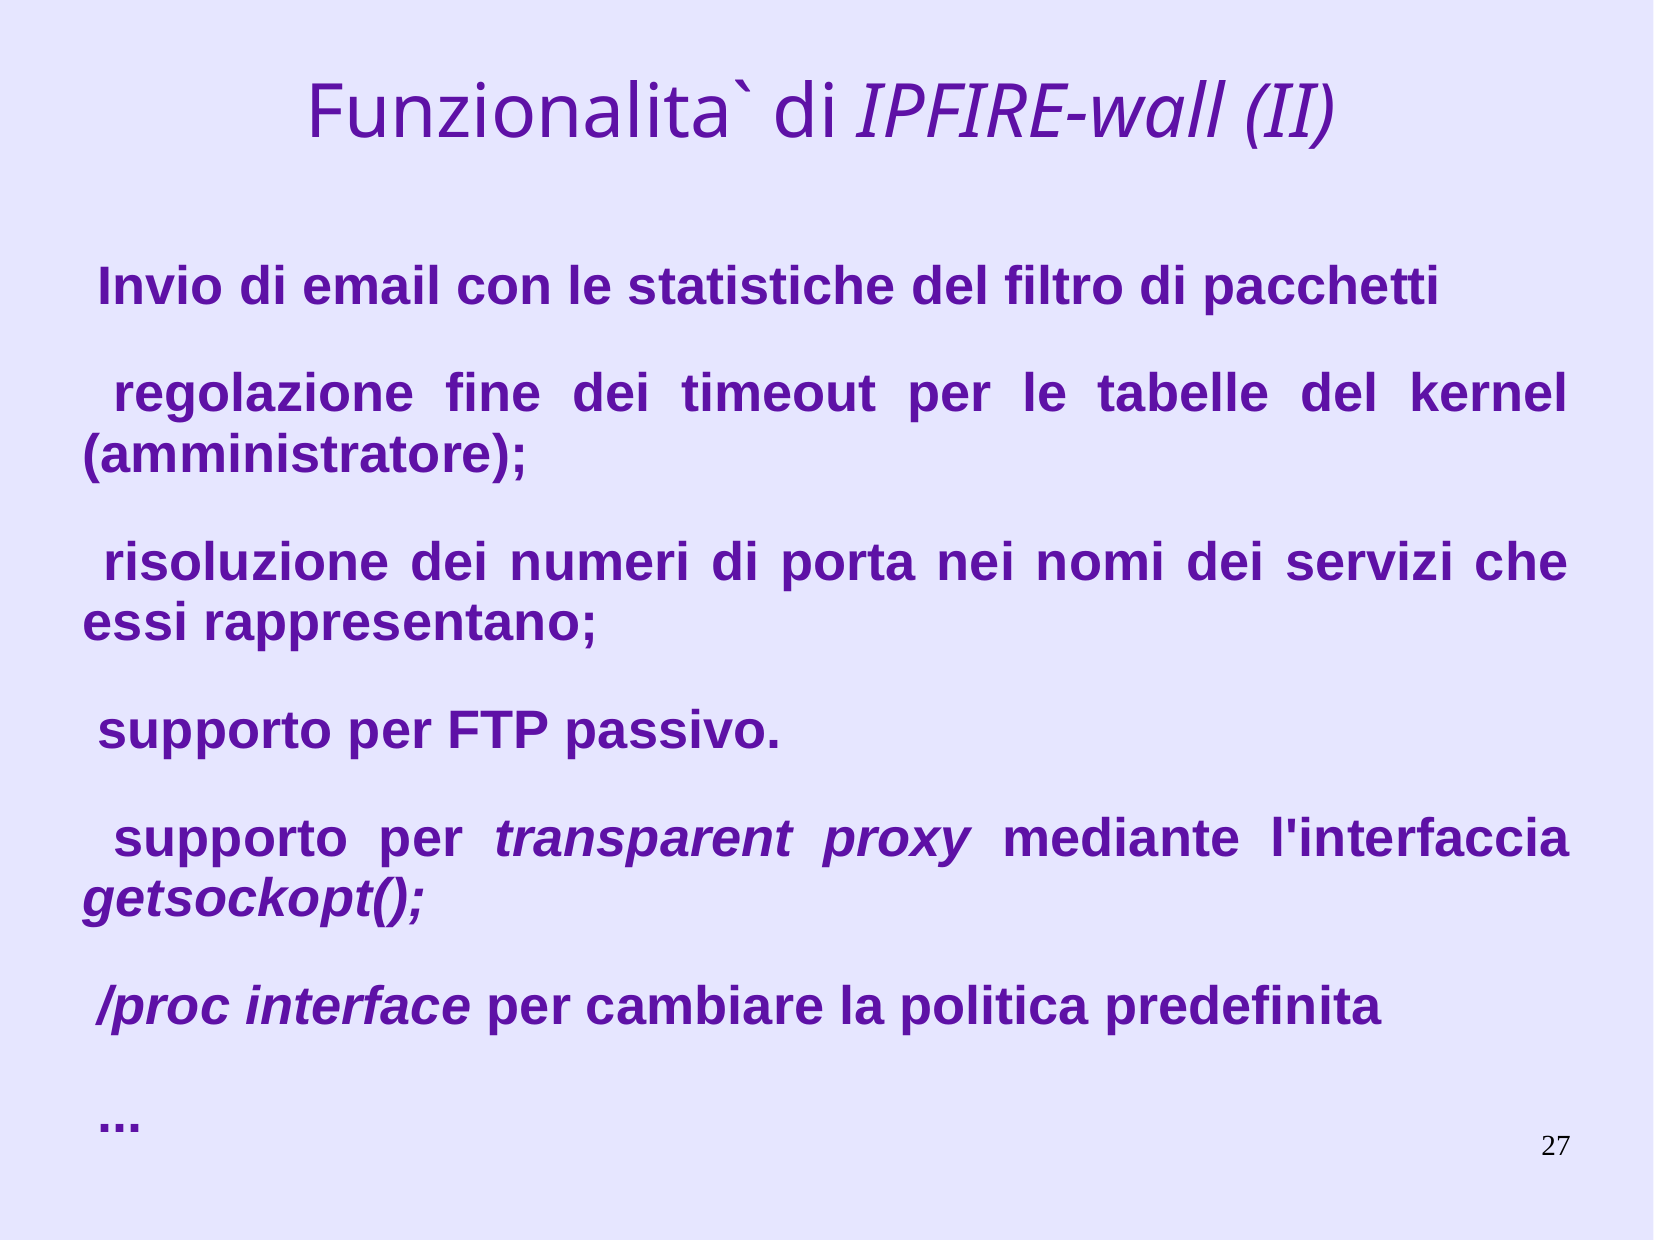

# Funzionalita` di IPFIRE-wall (II)
 Invio di email con le statistiche del filtro di pacchetti
 regolazione fine dei timeout per le tabelle del kernel (amministratore);
 risoluzione dei numeri di porta nei nomi dei servizi che essi rappresentano;
 supporto per FTP passivo.
 supporto per transparent proxy mediante l'interfaccia getsockopt();
 /proc interface per cambiare la politica predefinita
 ...
27